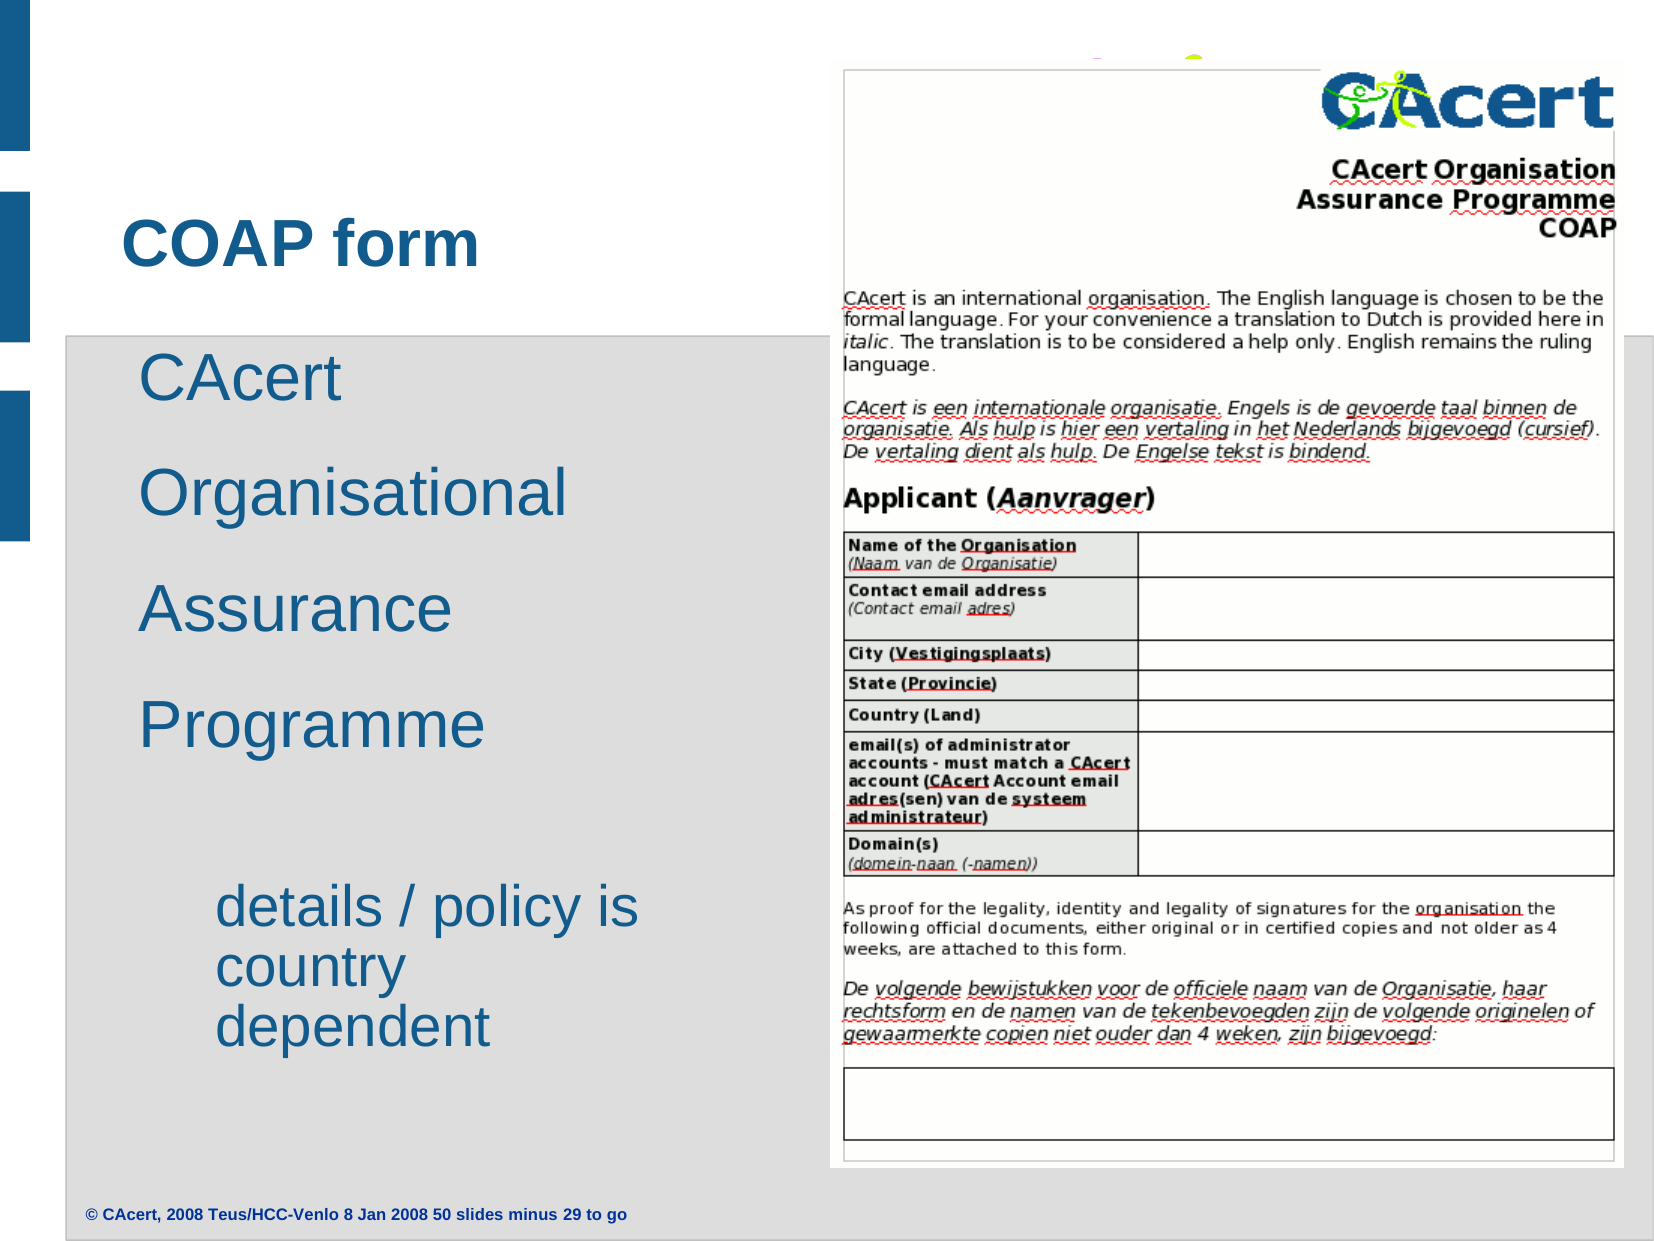

# COAP form
CAcert
Organisational
Assurance
Programme
details / policy is
country
dependent